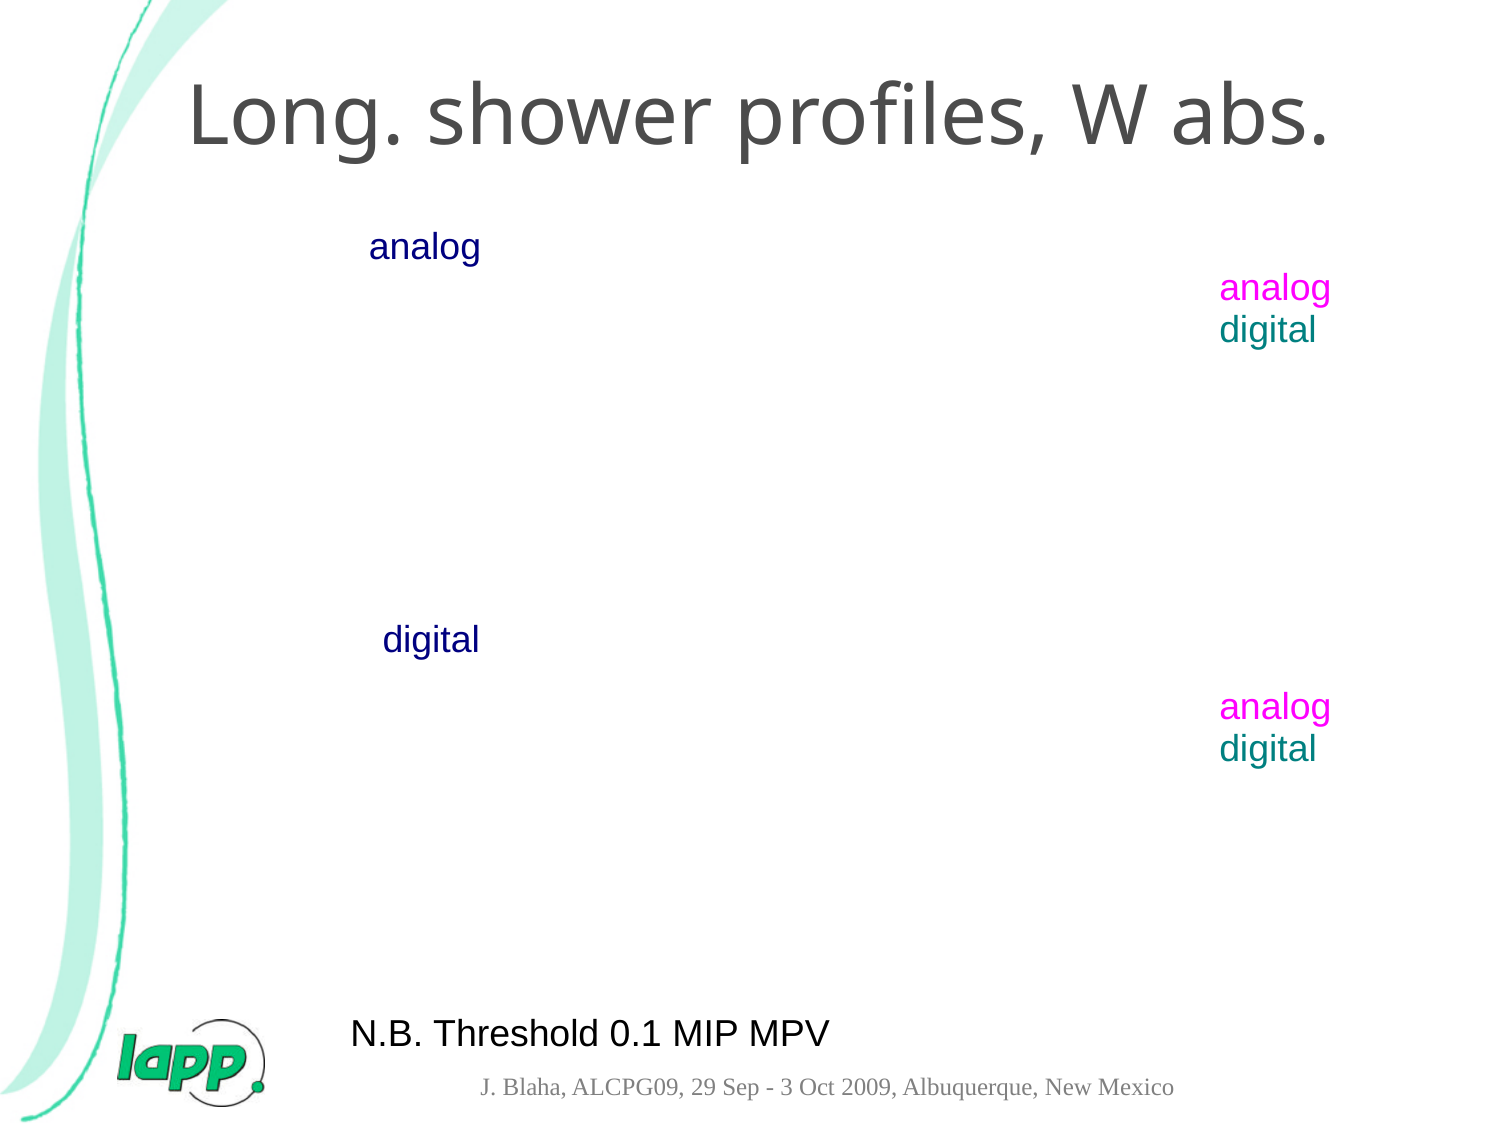

Long. shower profiles, W abs.
#
analog
analog
digital
digital
analog
digital
N.B. Threshold 0.1 MIP MPV
J. Blaha, ALCPG09, 29 Sep - 3 Oct 2009, Albuquerque, New Mexico